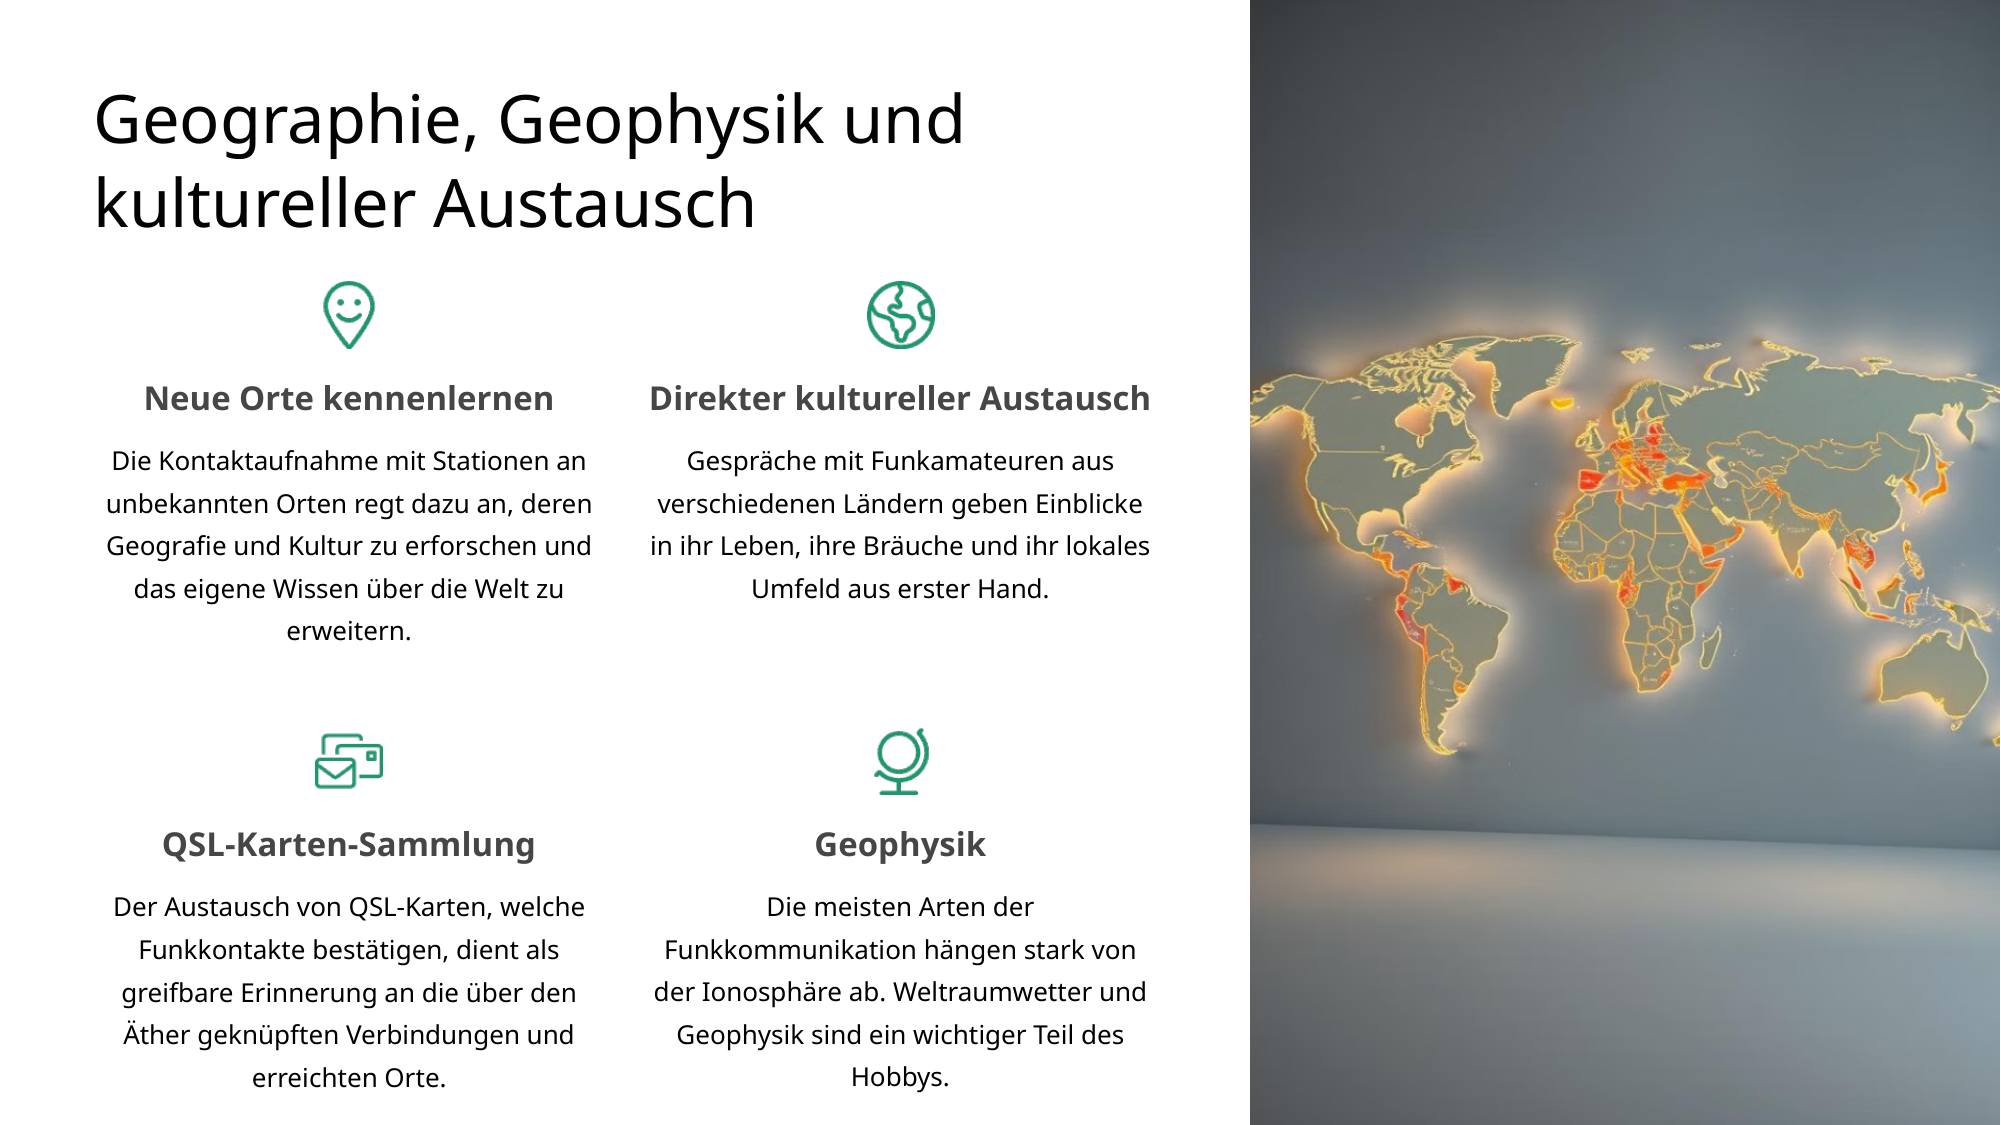

Geographie, Geophysik und kultureller Austausch
Neue Orte kennenlernen
Direkter kultureller Austausch
Die Kontaktaufnahme mit Stationen an unbekannten Orten regt dazu an, deren Geografie und Kultur zu erforschen und das eigene Wissen über die Welt zu erweitern.
Gespräche mit Funkamateuren aus verschiedenen Ländern geben Einblicke in ihr Leben, ihre Bräuche und ihr lokales Umfeld aus erster Hand.
QSL-Karten-Sammlung
Geophysik
Der Austausch von QSL-Karten, welche Funkkontakte bestätigen, dient als greifbare Erinnerung an die über den Äther geknüpften Verbindungen und erreichten Orte.
Die meisten Arten der Funkkommunikation hängen stark von der Ionosphäre ab. Weltraumwetter und Geophysik sind ein wichtiger Teil des Hobbys.